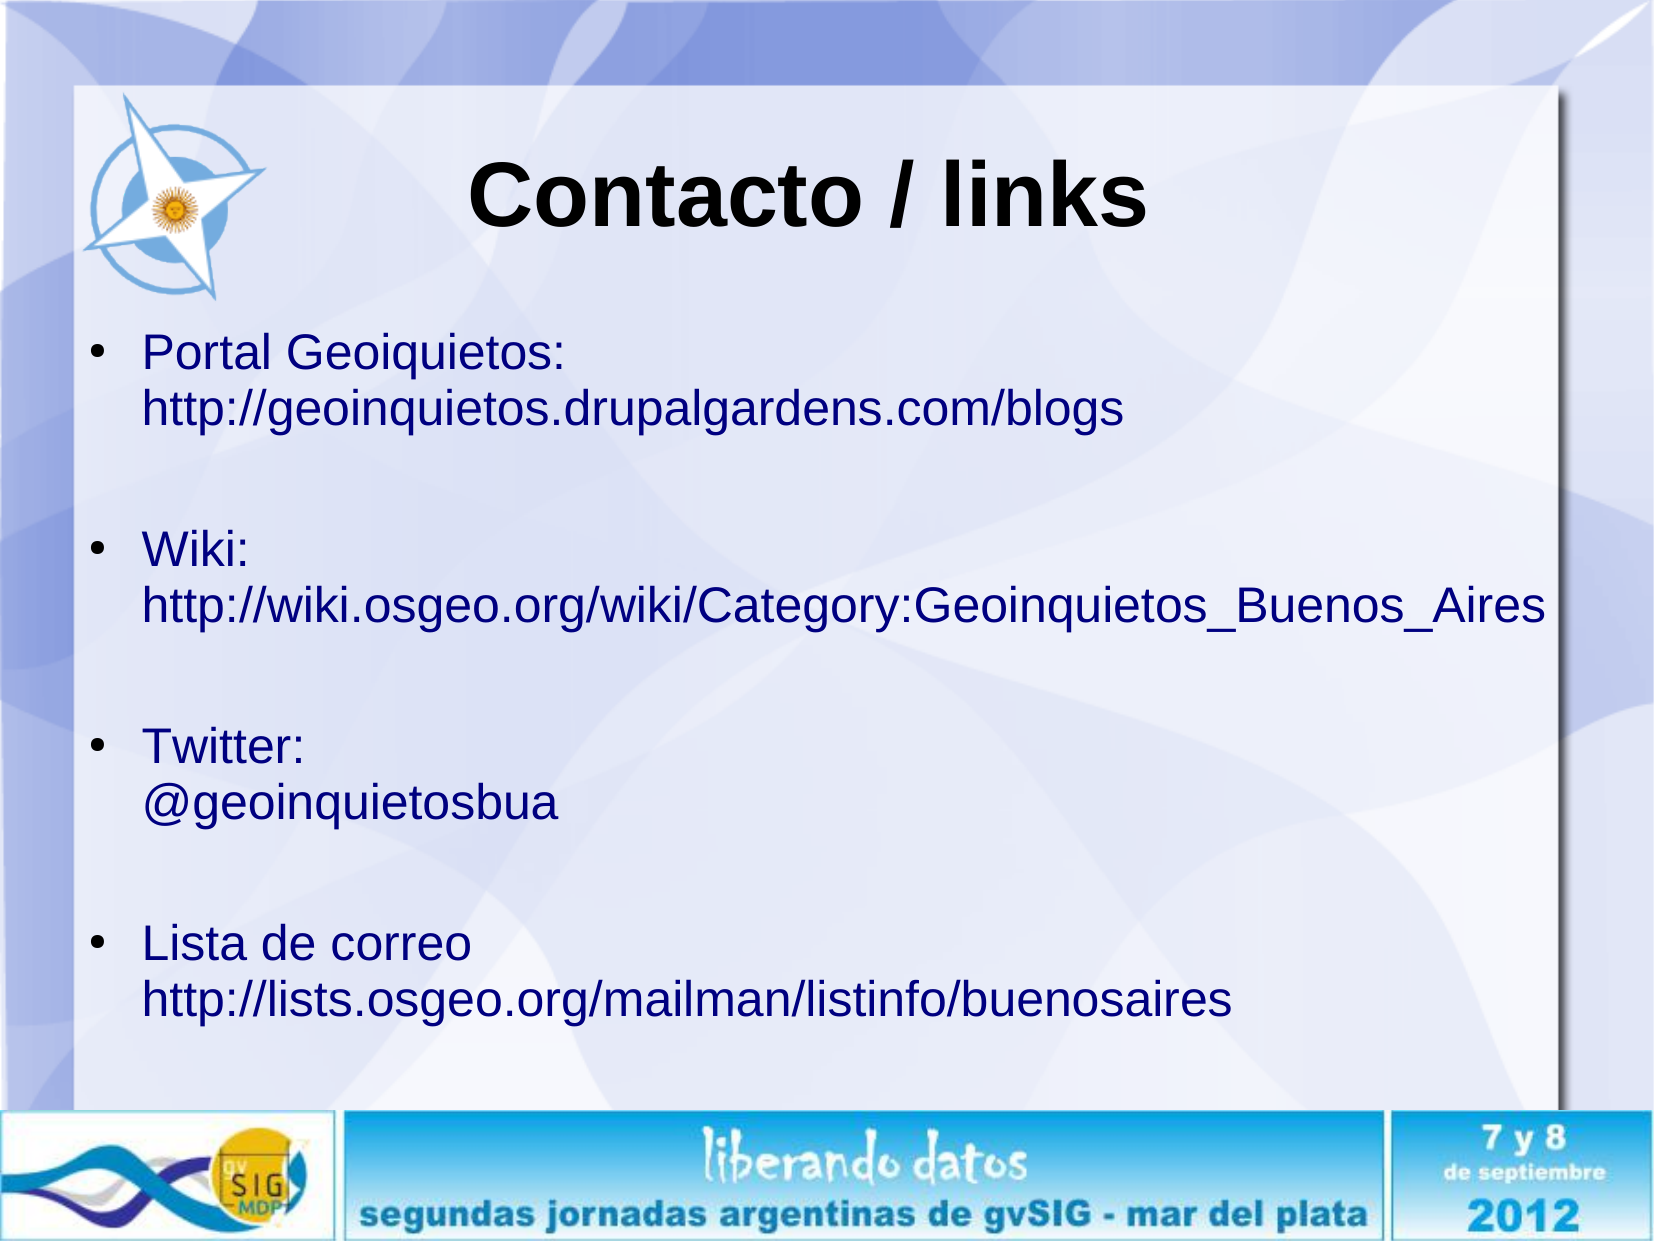

# Contacto / links
Portal Geoiquietos:
http://geoinquietos.drupalgardens.com/blogs
Wiki:
http://wiki.osgeo.org/wiki/Category:Geoinquietos_Buenos_Aires
Twitter:
@geoinquietosbua
Lista de correo
http://lists.osgeo.org/mailman/listinfo/buenosaires